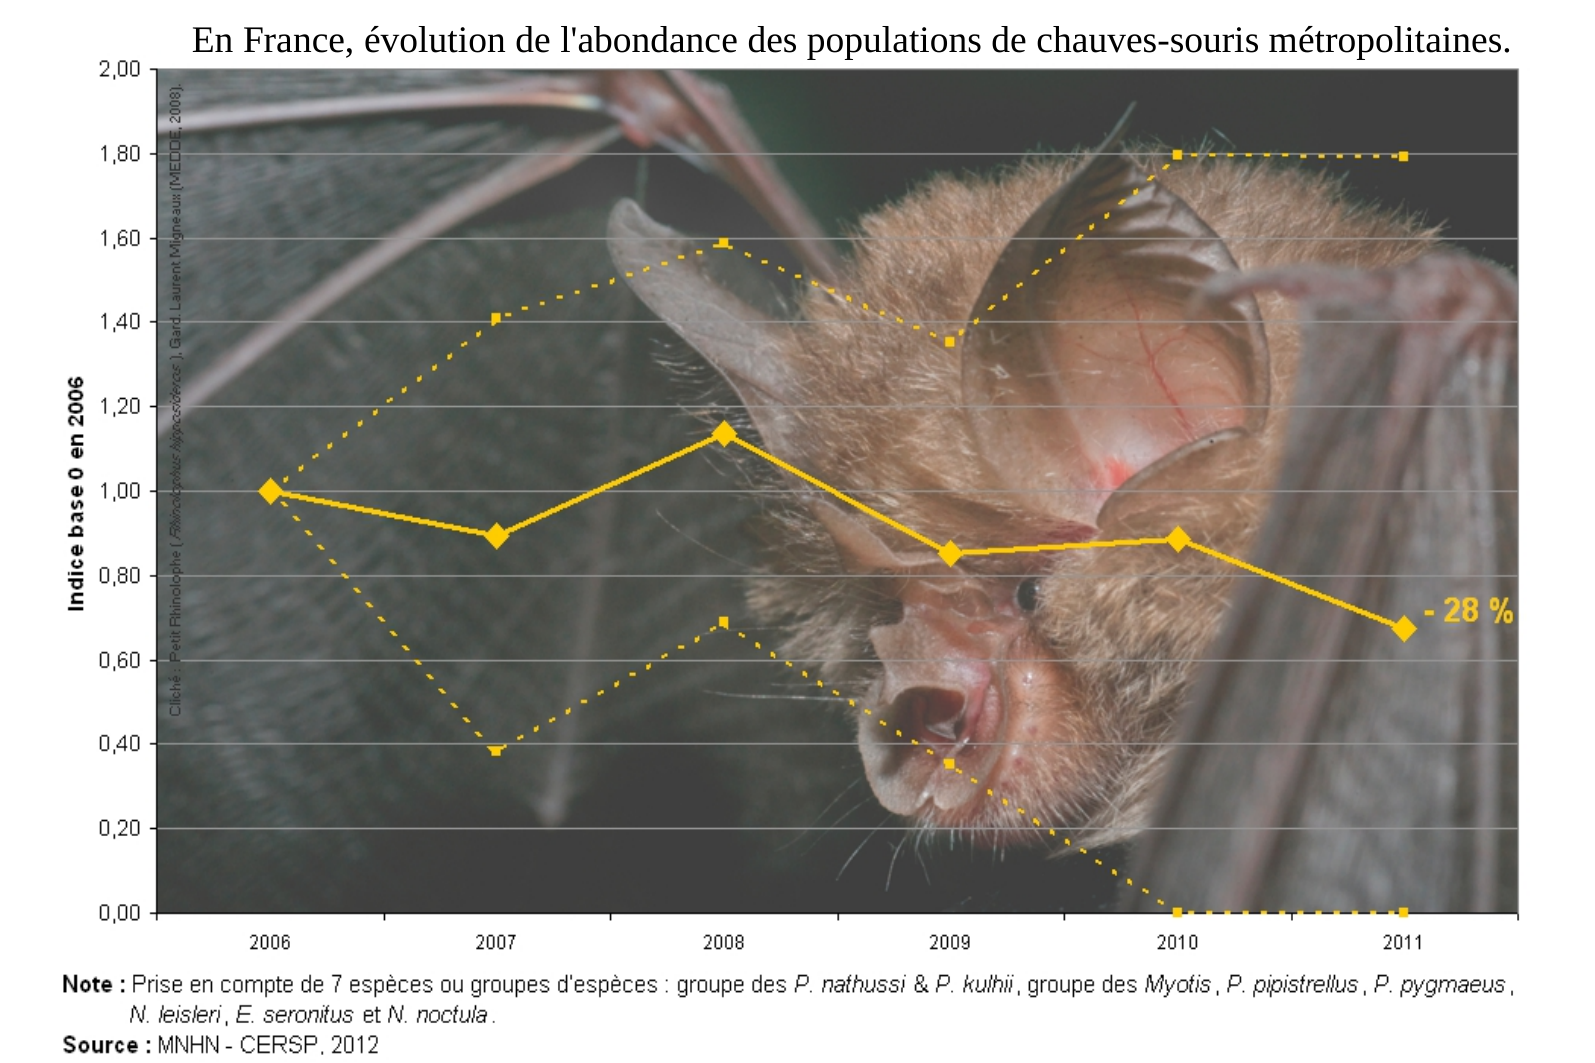

En France, évolution de l'abondance des populations de chauves-souris métropolitaines.